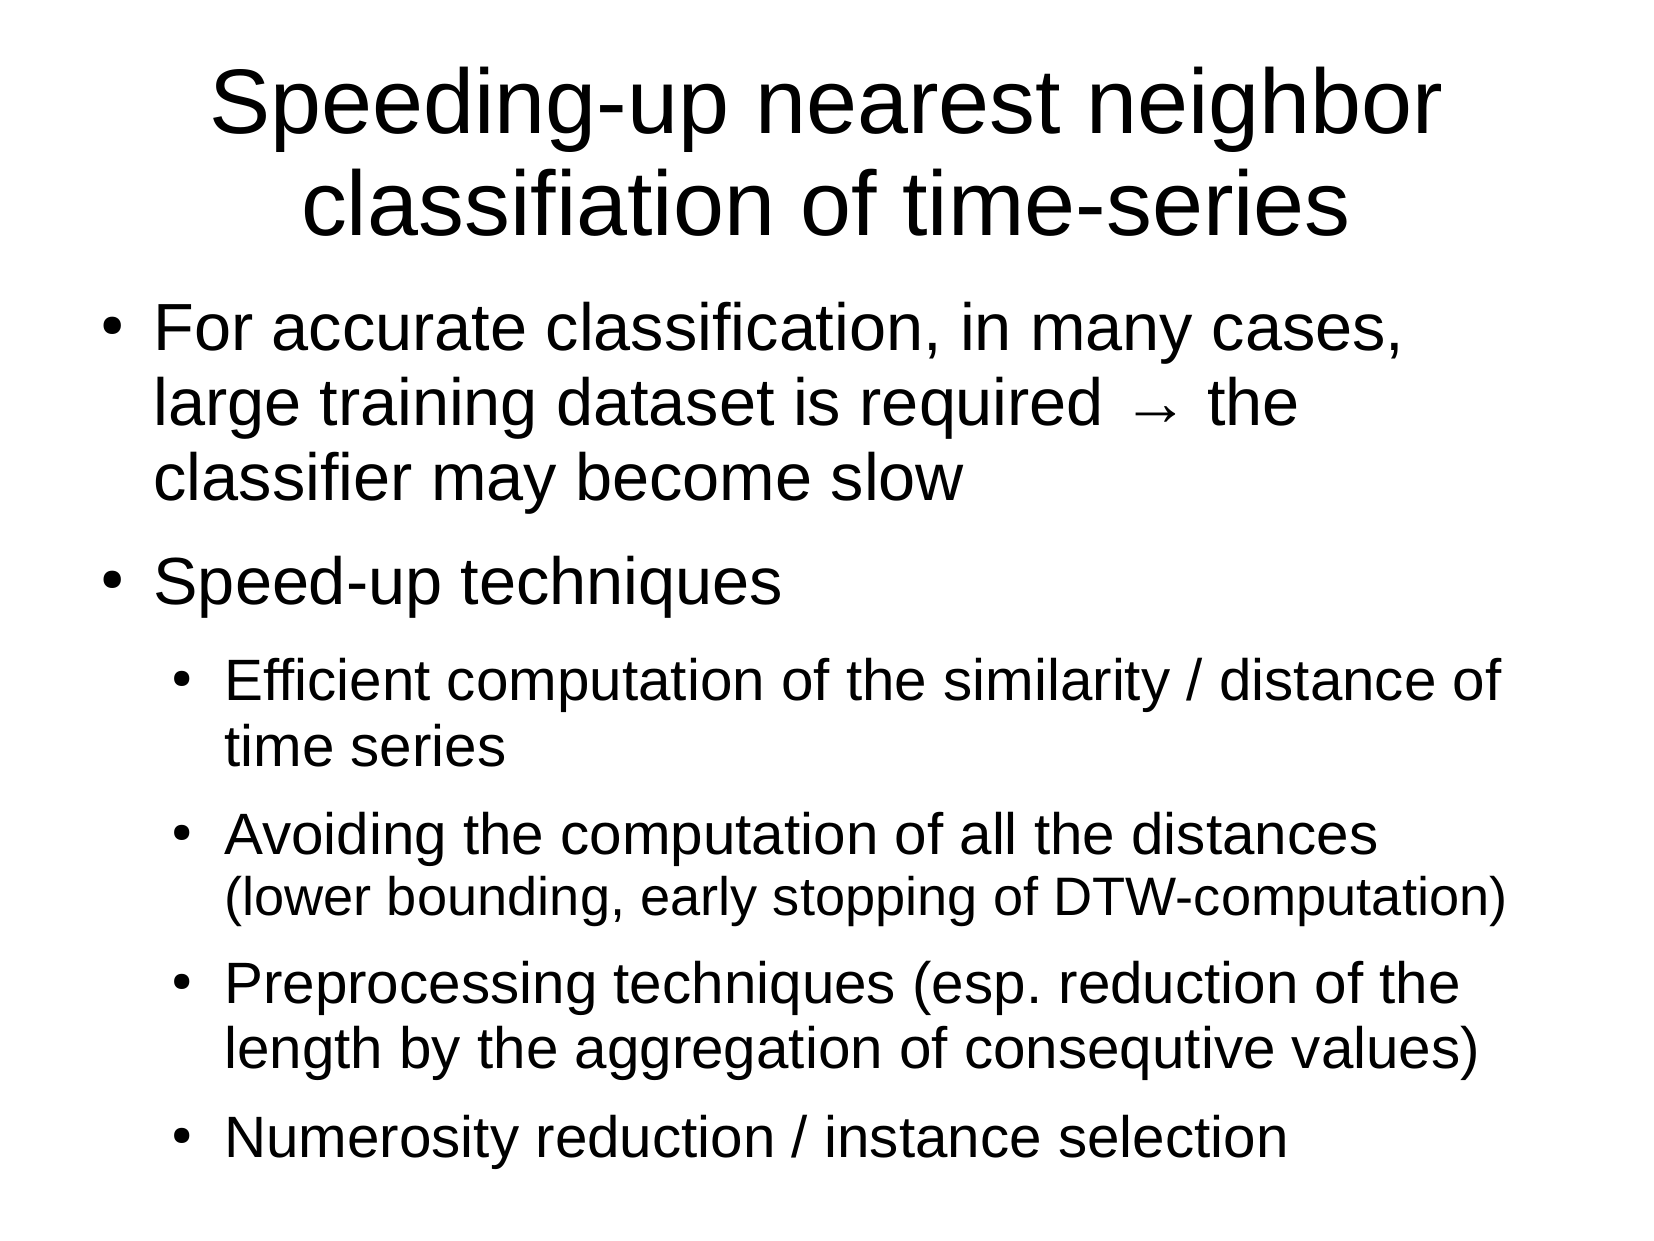

# Speeding-up nearest neighbor classifiation of time-series
For accurate classification, in many cases, large training dataset is required → the classifier may become slow
Speed-up techniques
Efficient computation of the similarity / distance of time series
Avoiding the computation of all the distances
(lower bounding, early stopping of DTW-computation)
Preprocessing techniques (esp. reduction of the length by the aggregation of consequtive values)
Numerosity reduction / instance selection